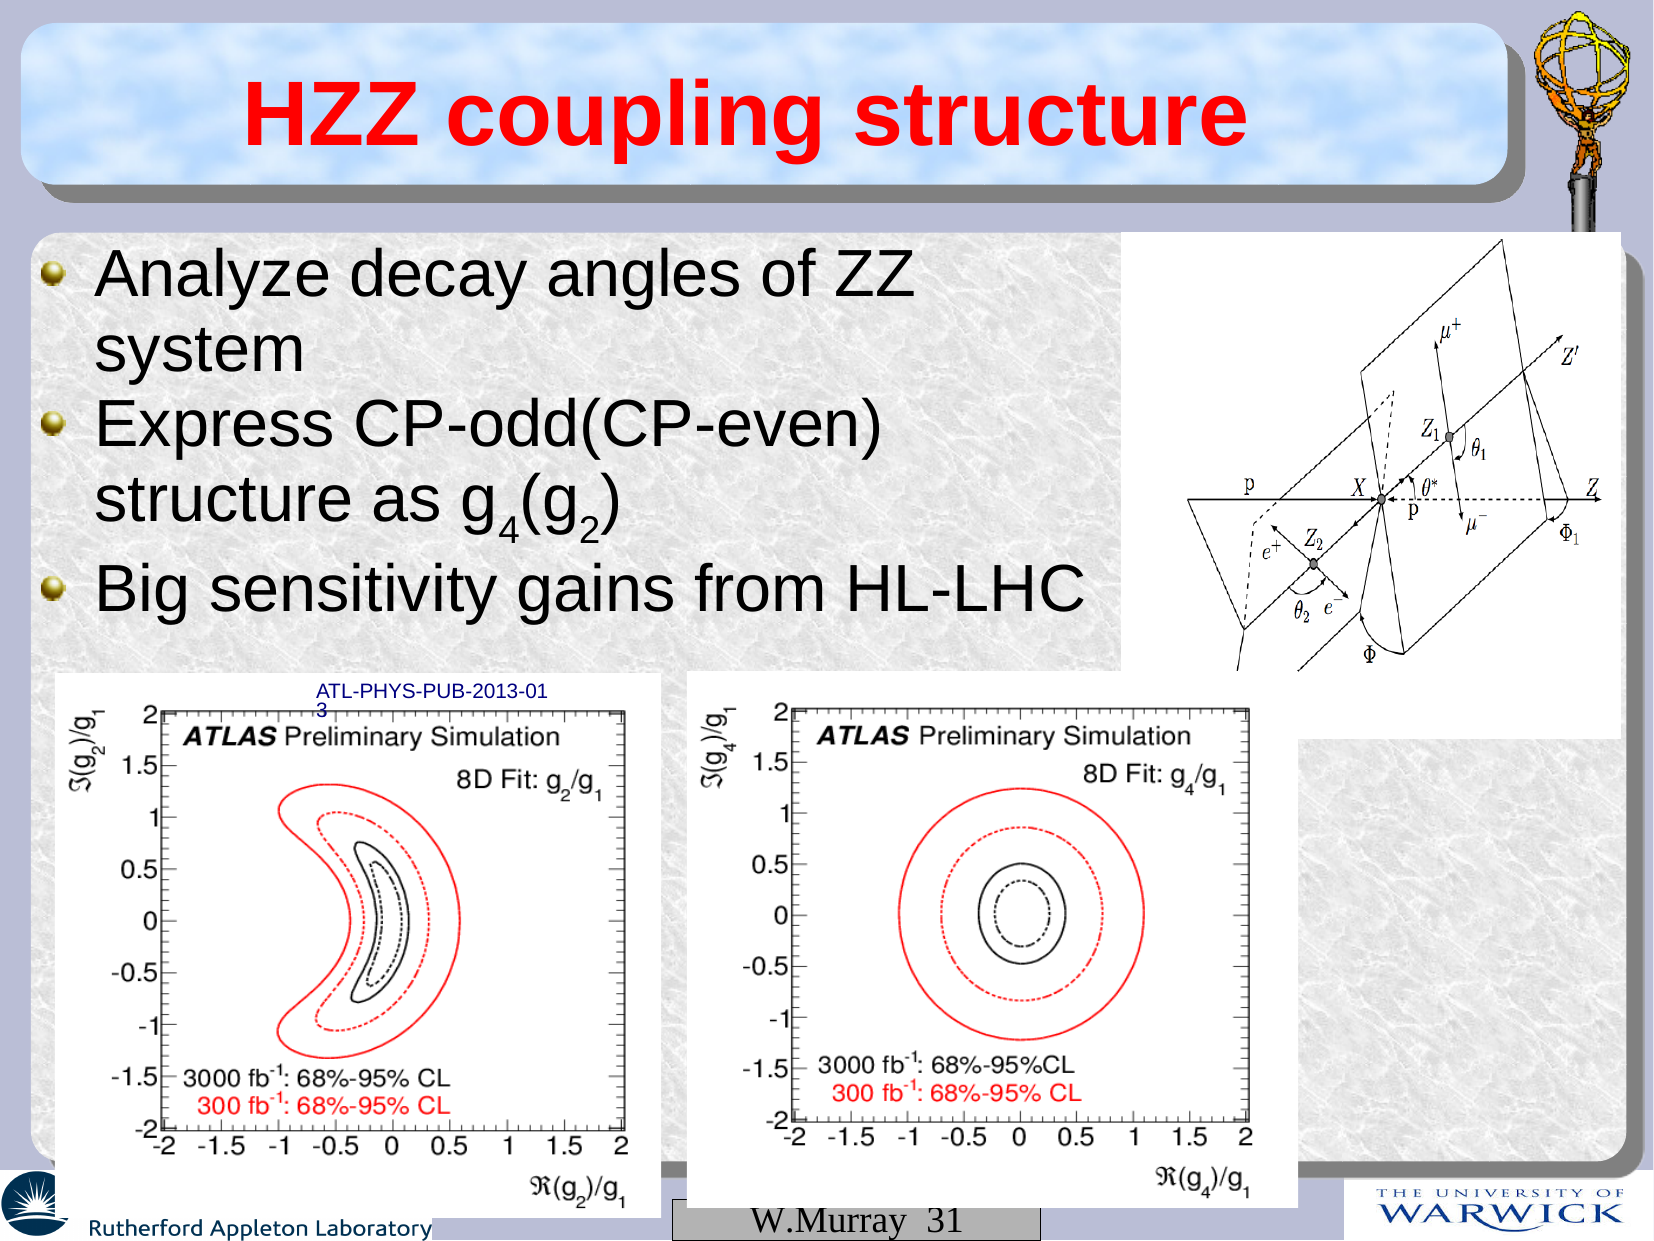

# HZZ coupling structure
Analyze decay angles of ZZ system
Express CP-odd(CP-even) structure as g4(g2)
Big sensitivity gains from HL-LHC
ATL-PHYS-PUB-2013-013